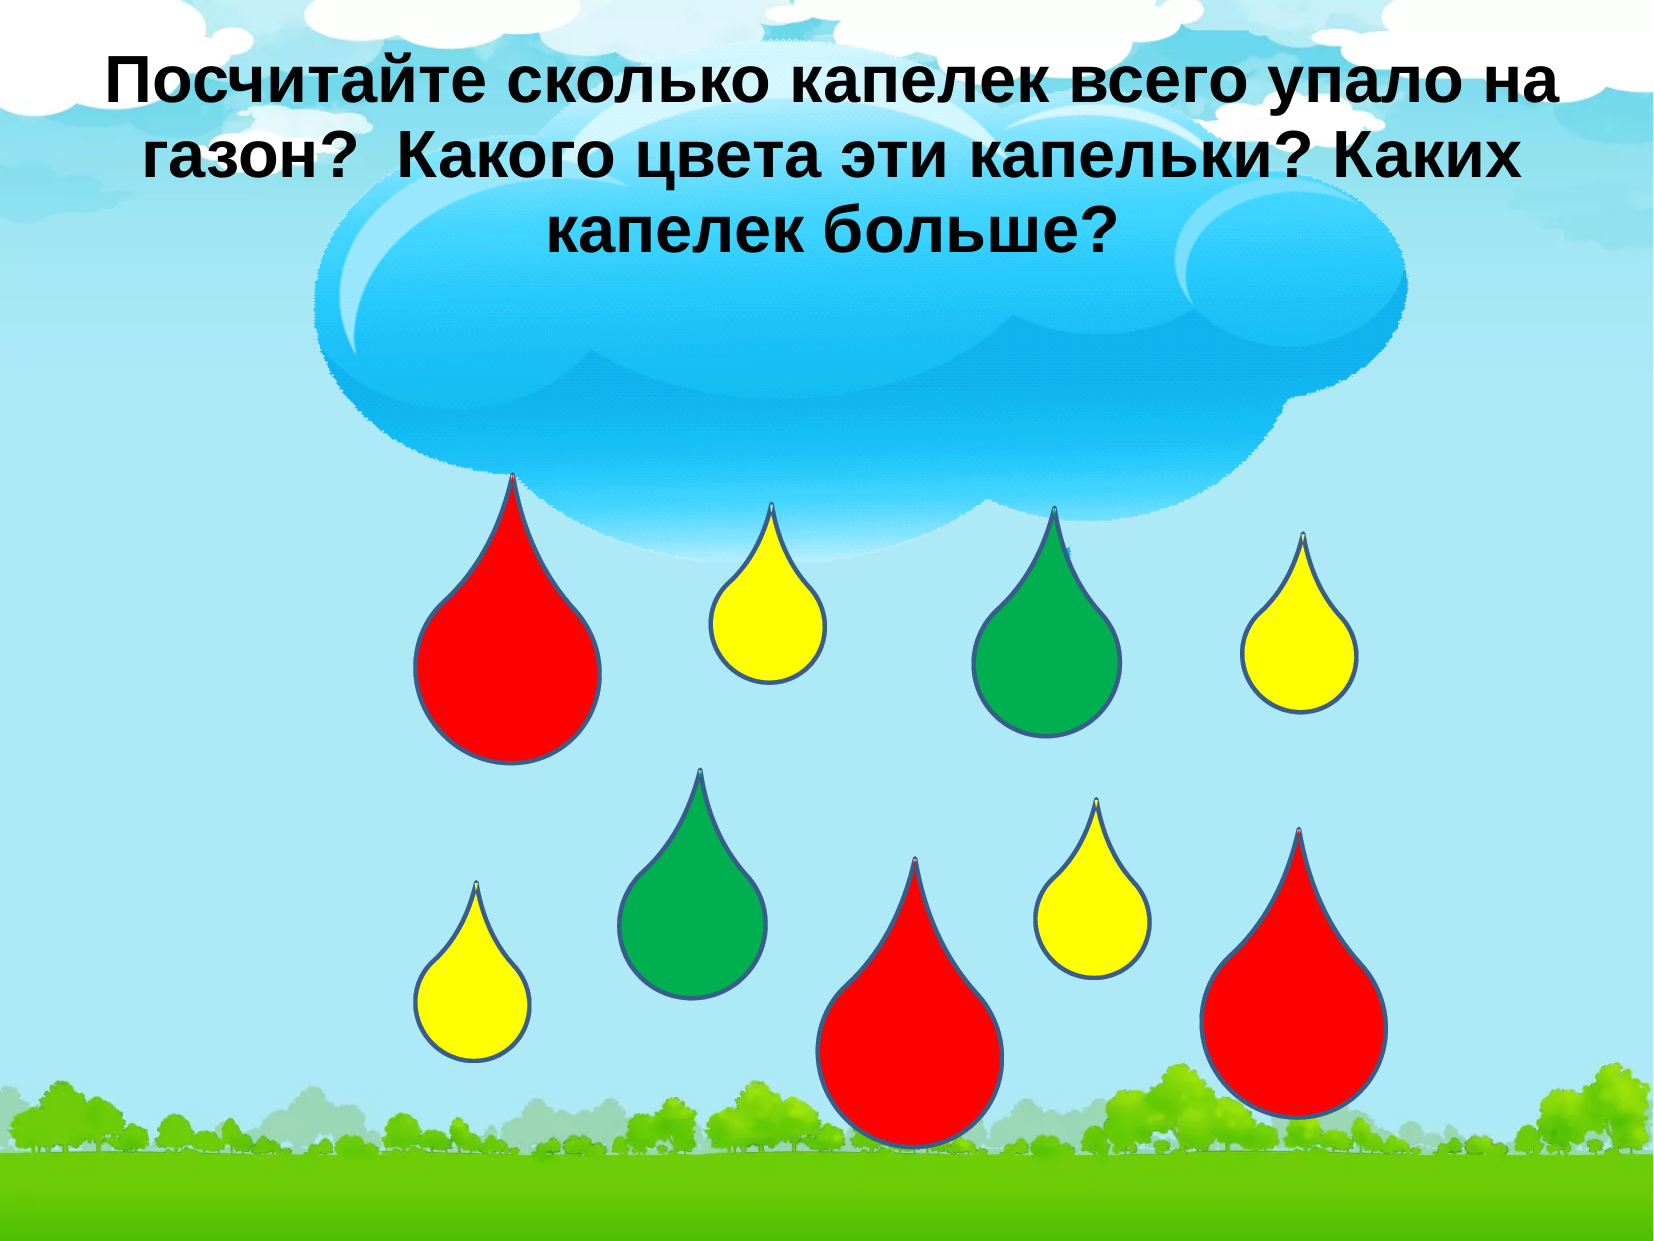

# Посчитайте сколько капелек всего упало на газон? Какого цвета эти капельки? Каких капелек больше?